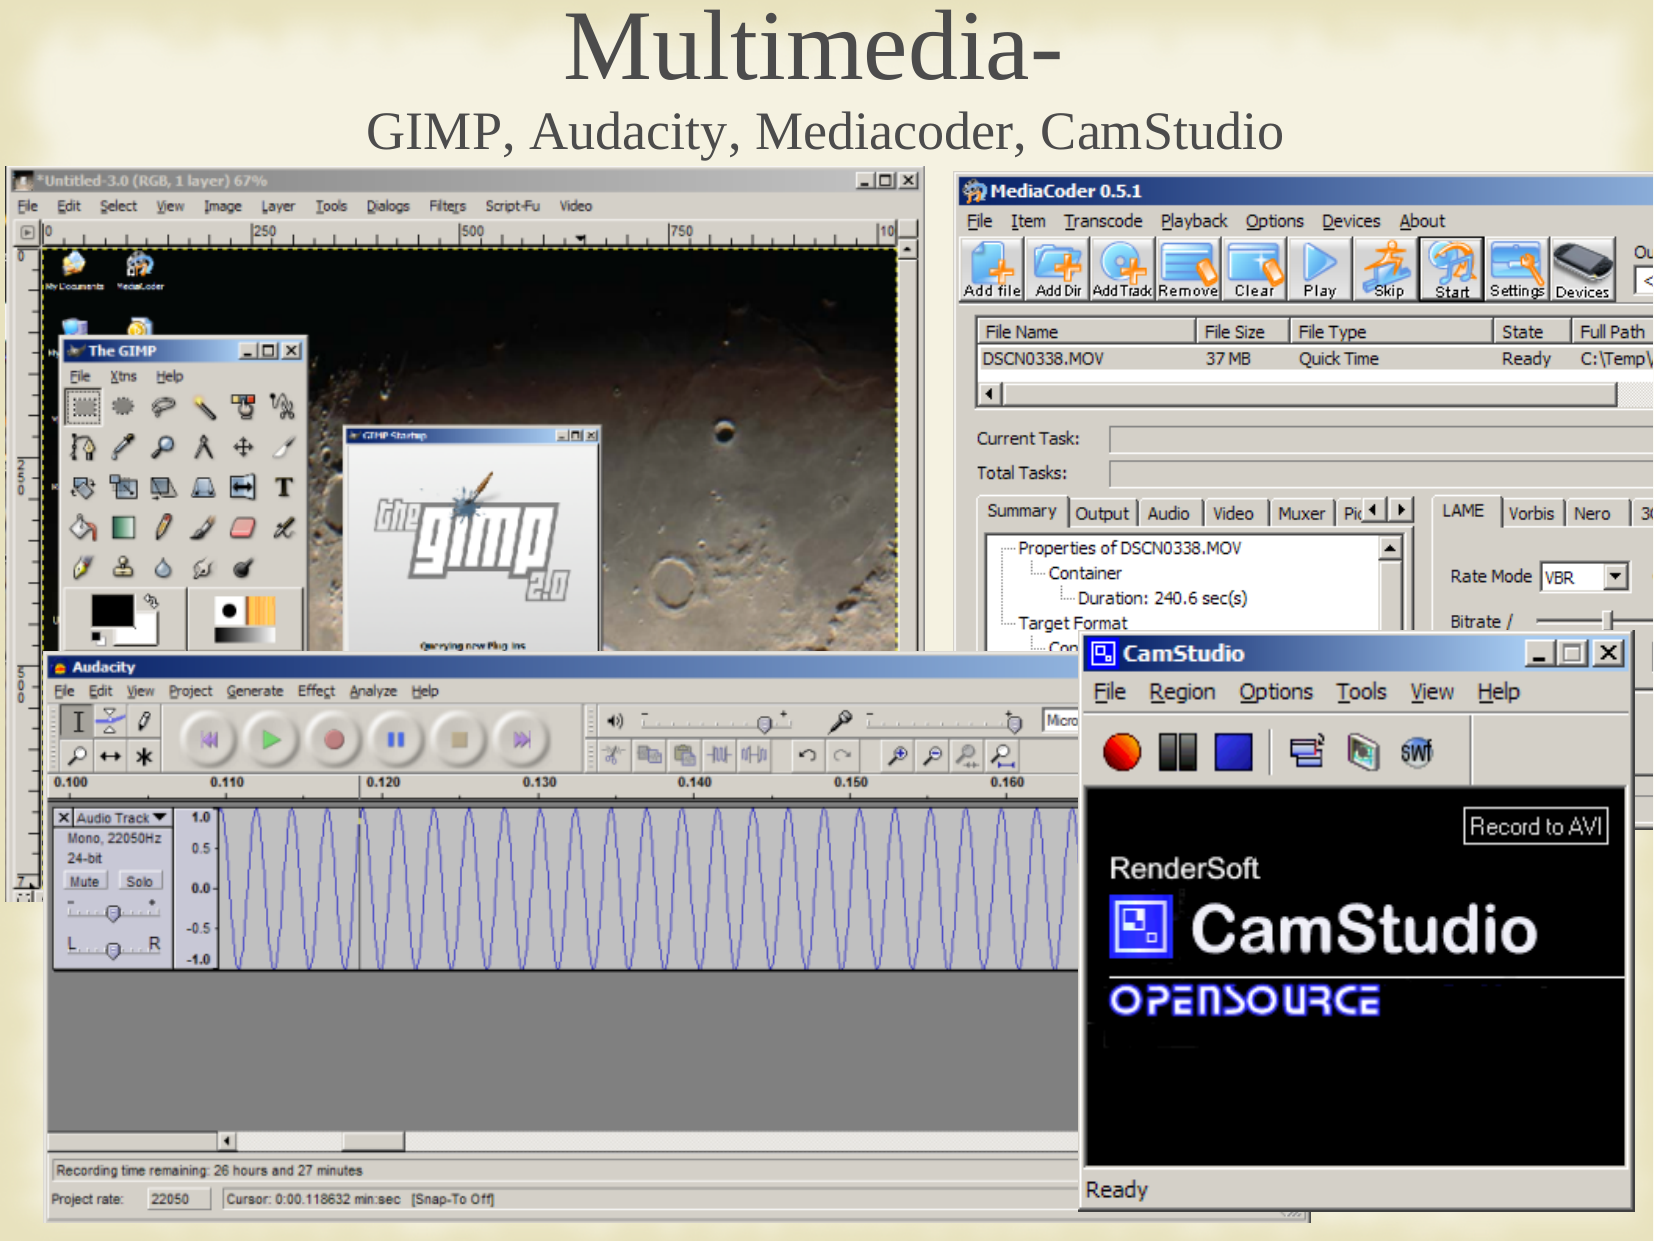

# Multimedia- GIMP, Audacity, Mediacoder, CamStudio
Self Publishing and Open Access, CTE 2009, UNCW
20